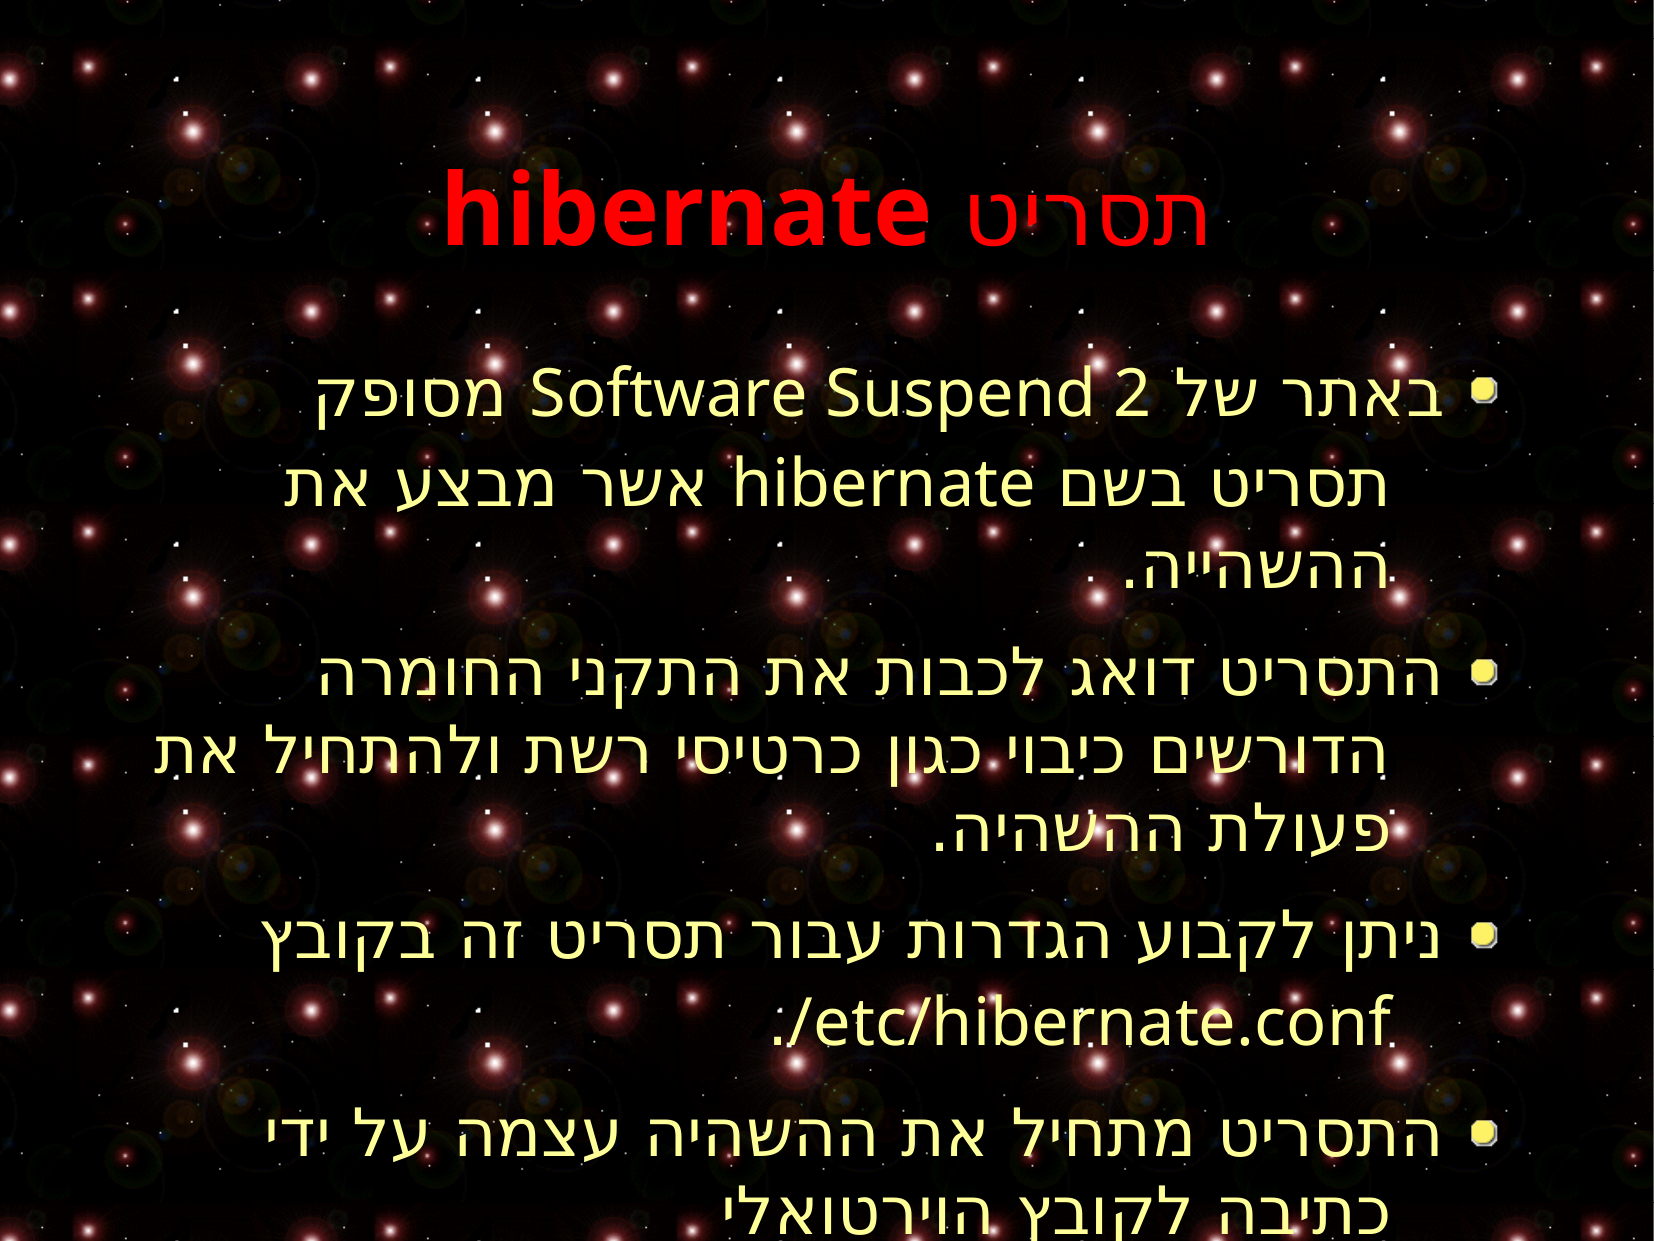

# תסריט hibernate
באתר של Software Suspend 2 מסופק תסריט בשם hibernate אשר מבצע את ההשהייה.
התסריט דואג לכבות את התקני החומרה הדורשים כיבוי כגון כרטיסי רשת ולהתחיל את פעולת ההשהיה.
ניתן לקבוע הגדרות עבור תסריט זה בקובץ ‎/etc/hibernate.conf.
התסריט מתחיל את ההשהיה עצמה על ידי כתיבה לקובץ הוירטואלי ‎/proc/suspend2/do_suspend.